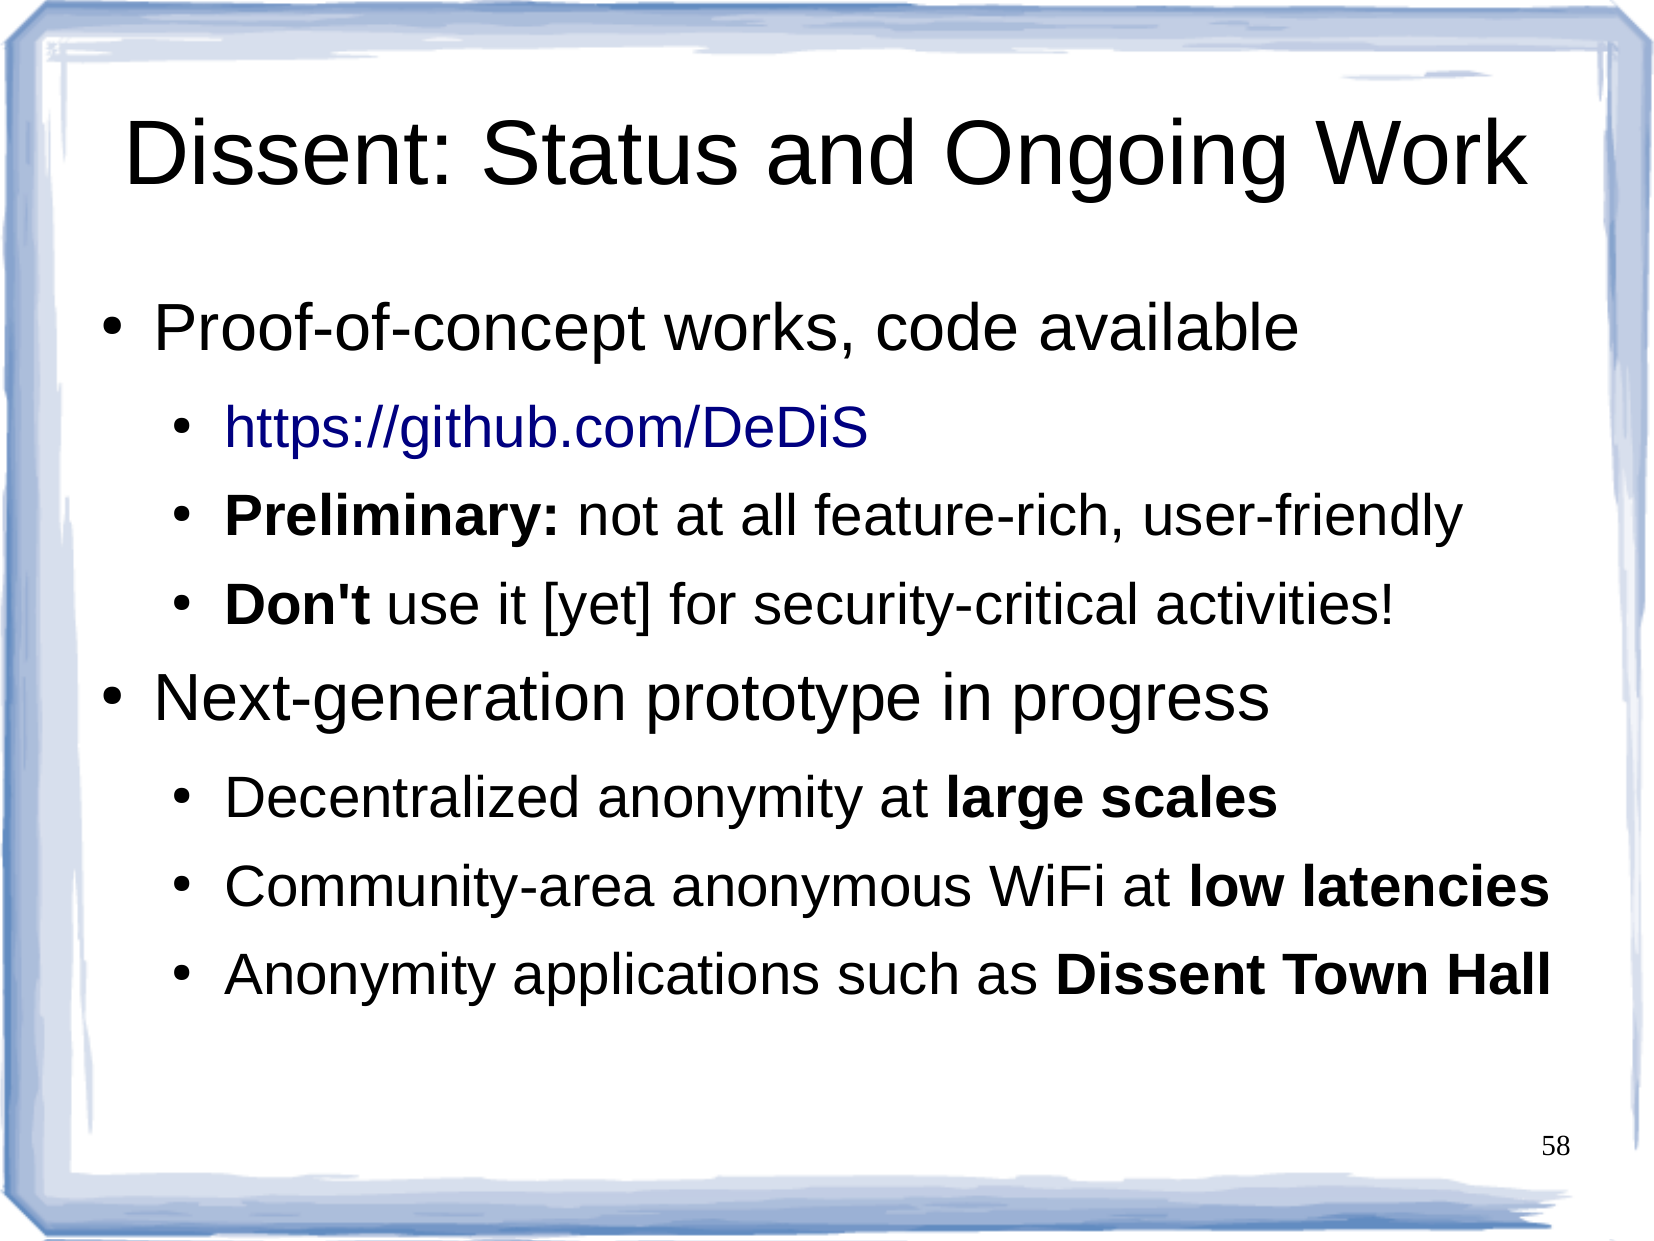

# Dissent: Status and Ongoing Work
Proof-of-concept works, code available
https://github.com/DeDiS
Preliminary: not at all feature-rich, user-friendly
Don't use it [yet] for security-critical activities!
Next-generation prototype in progress
Decentralized anonymity at large scales
Community-area anonymous WiFi at low latencies
Anonymity applications such as Dissent Town Hall
58